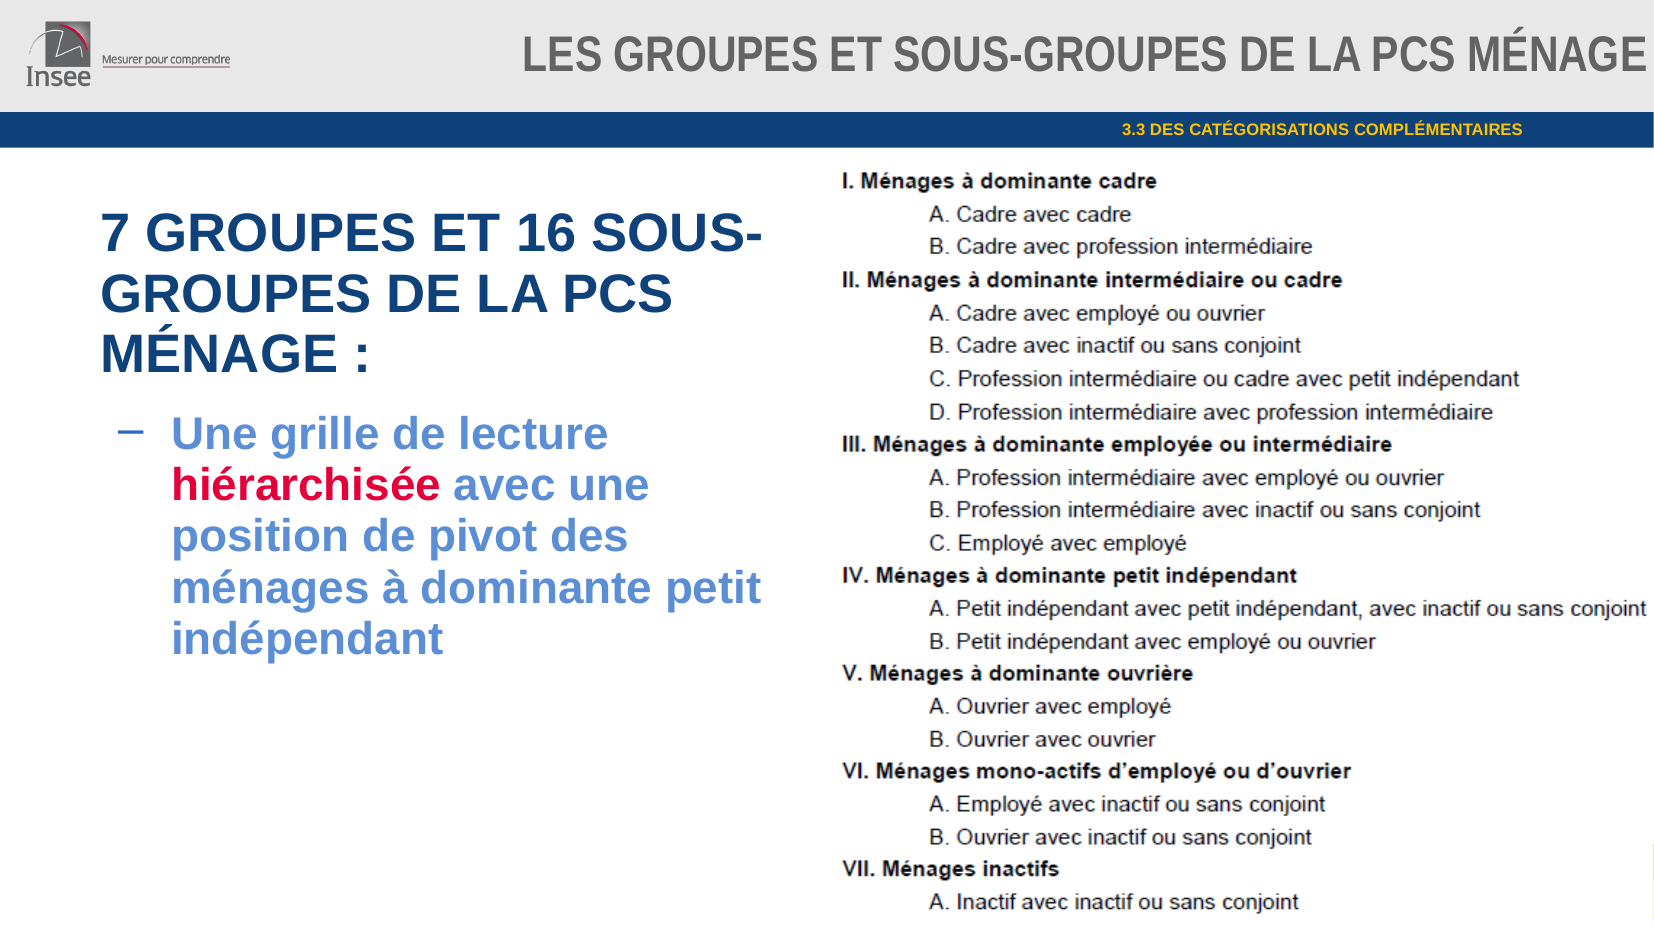

# Les groupes et sous-groupes de la PCS ménage
3.3 des catégorisations complémentaires
7 groupes et 16 sous-groupes de la pcs ménage :
Une grille de lecture hiérarchisée avec une position de pivot des ménages à dominante petit indépendant